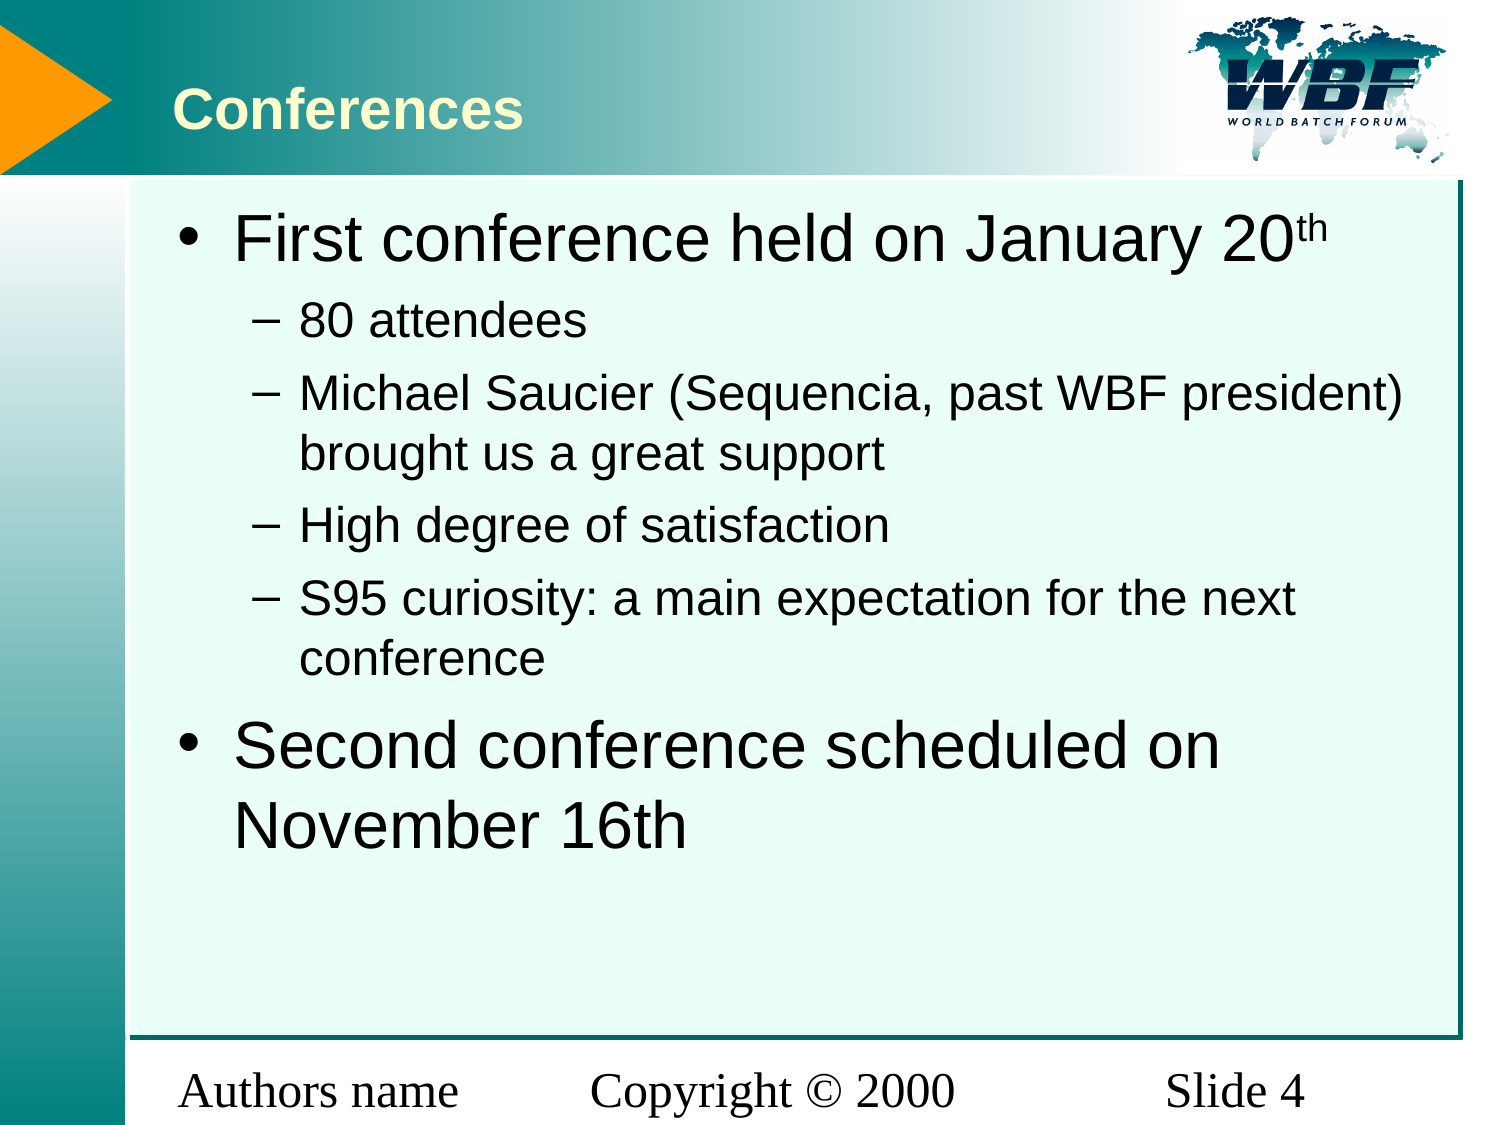

# Conferences
First conference held on January 20th
80 attendees
Michael Saucier (Sequencia, past WBF president) brought us a great support
High degree of satisfaction
S95 curiosity: a main expectation for the next conference
Second conference scheduled on November 16th
4